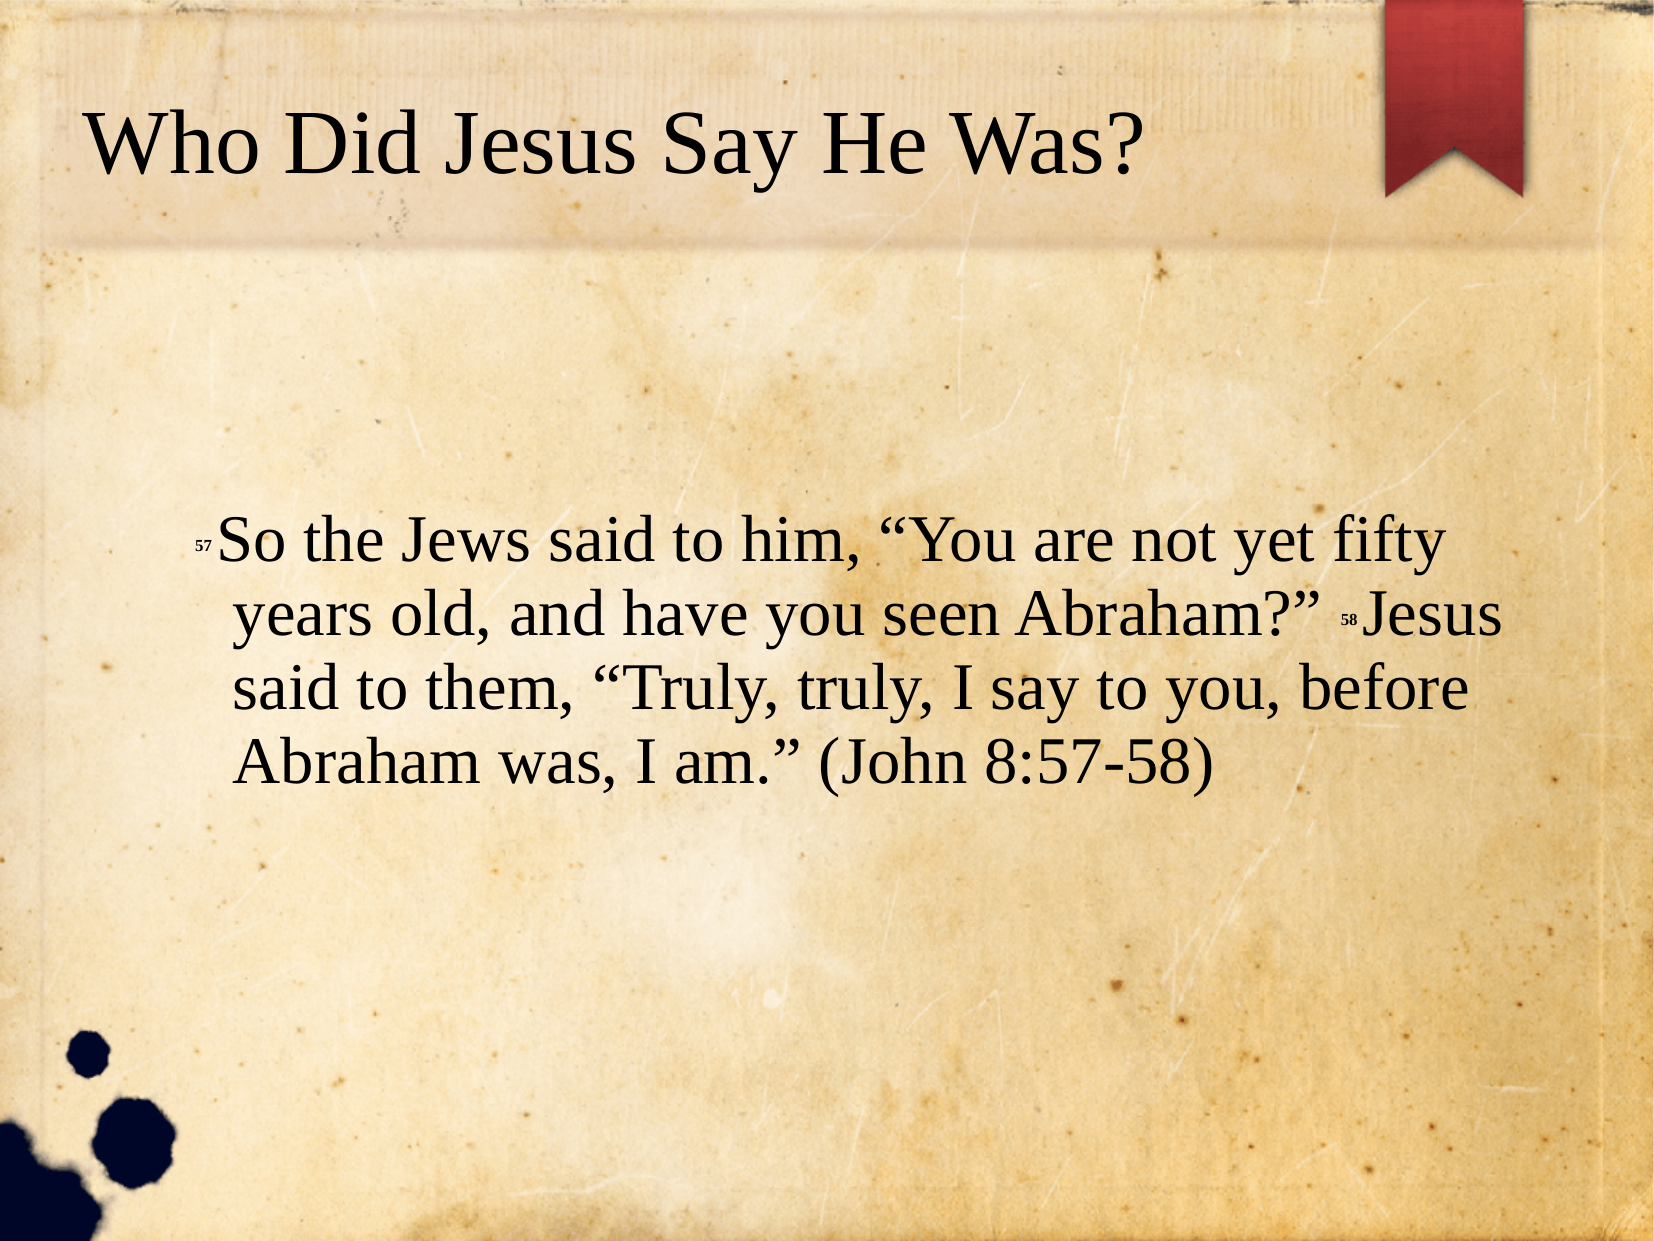

# Who Did Jesus Say He Was?
57 So the Jews said to him, “You are not yet fifty years old, and have you seen Abraham?” 58 Jesus said to them, “Truly, truly, I say to you, before Abraham was, I am.” (John 8:57-58)